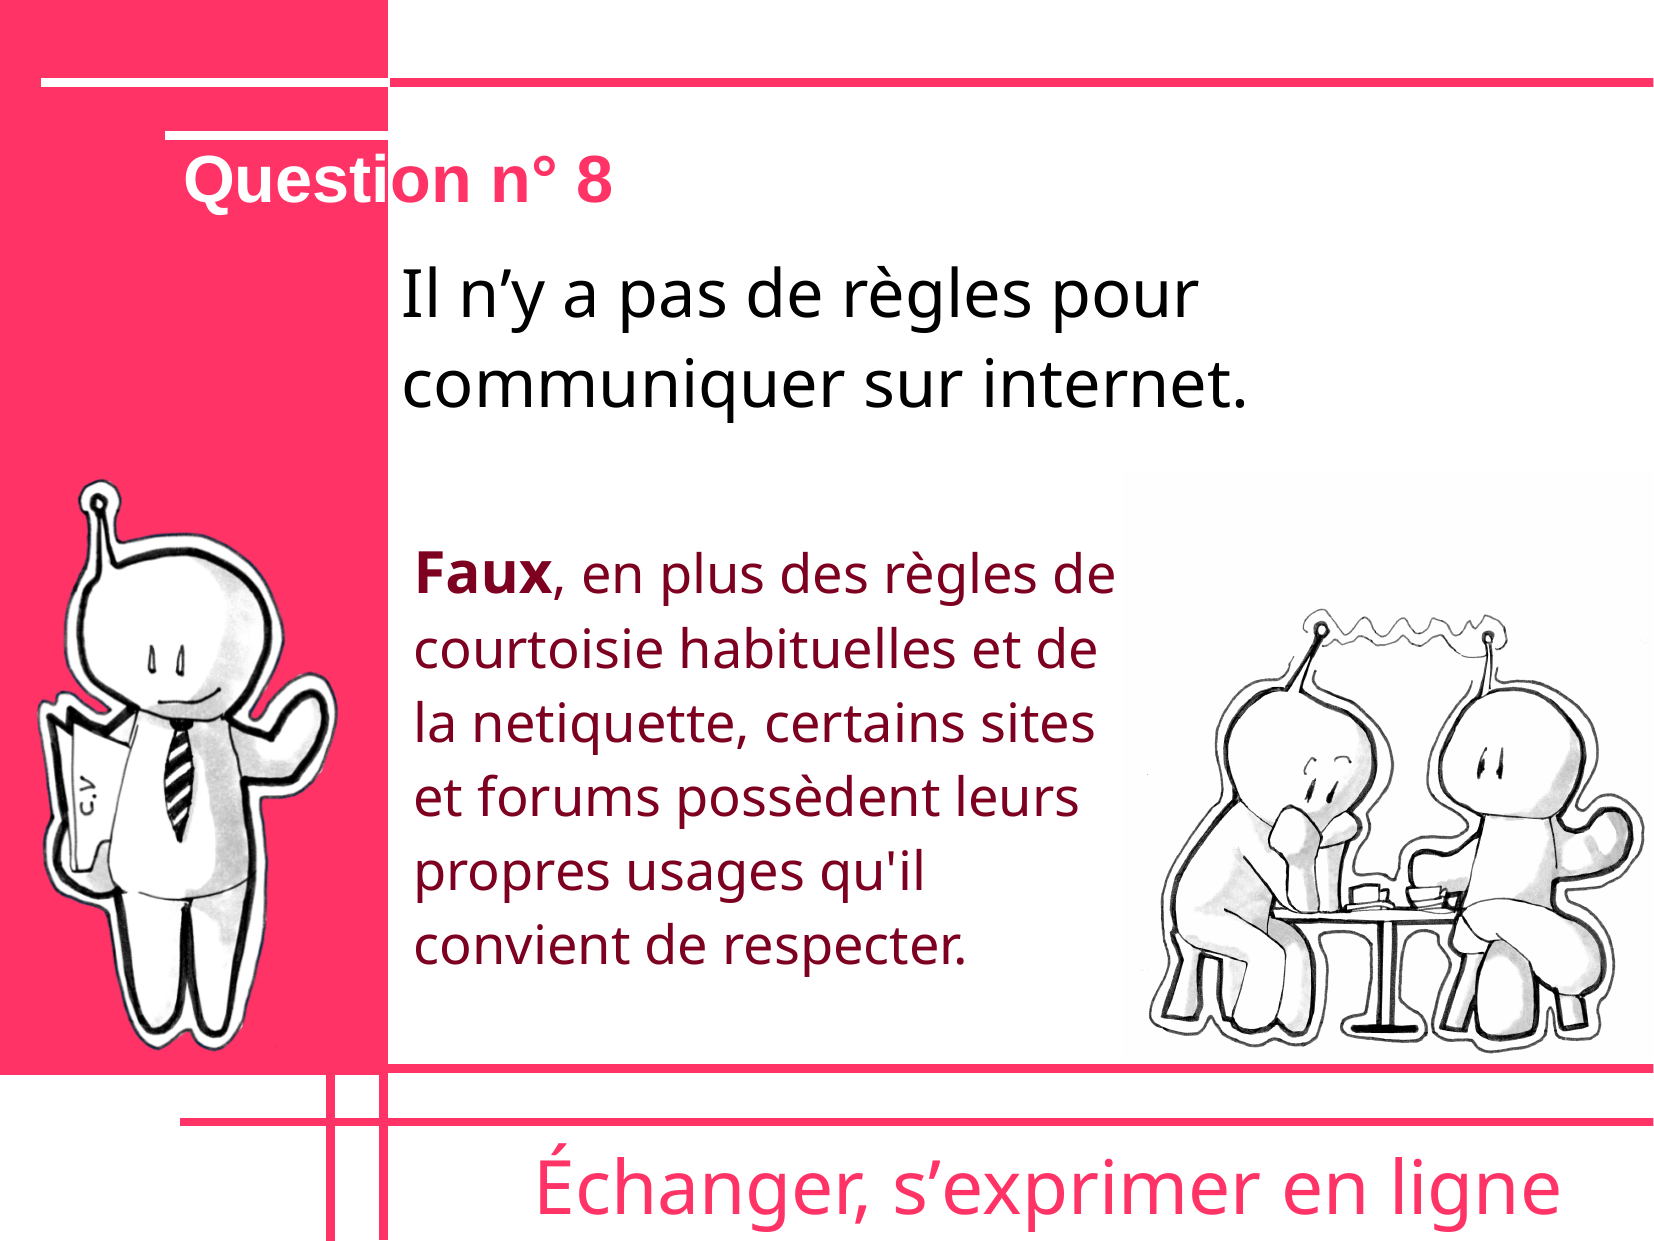

Question n° 8
Il nʼy a pas de règles pour communiquer sur internet.
Faux, en plus des règles de courtoisie habituelles et de la netiquette, certains sites et forums possèdent leurs propres usages qu'il convient de respecter.
Échanger, sʼexprimer en ligne